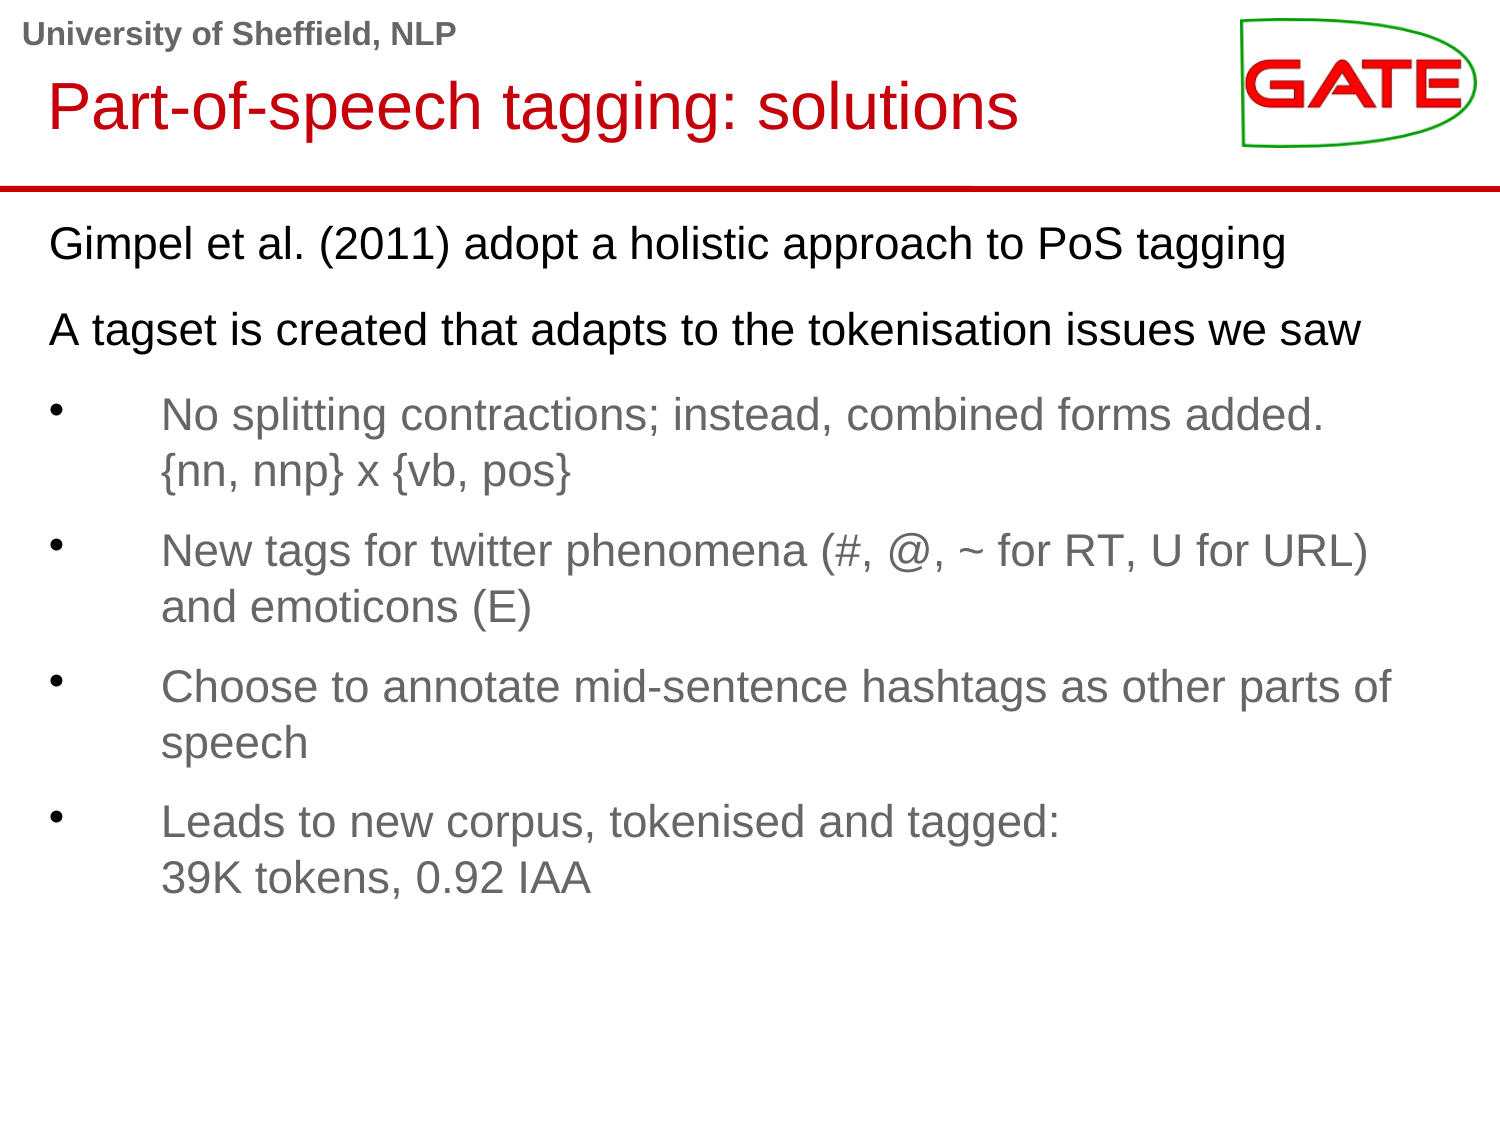

Part-of-speech tagging: solutions
Gimpel et al. (2011) adopt a holistic approach to PoS tagging
A tagset is created that adapts to the tokenisation issues we saw
No splitting contractions; instead, combined forms added.
{nn, nnp} x {vb, pos}
New tags for twitter phenomena (#, @, ~ for RT, U for URL) and emoticons (E)
Choose to annotate mid-sentence hashtags as other parts of speech
Leads to new corpus, tokenised and tagged:
39K tokens, 0.92 IAA